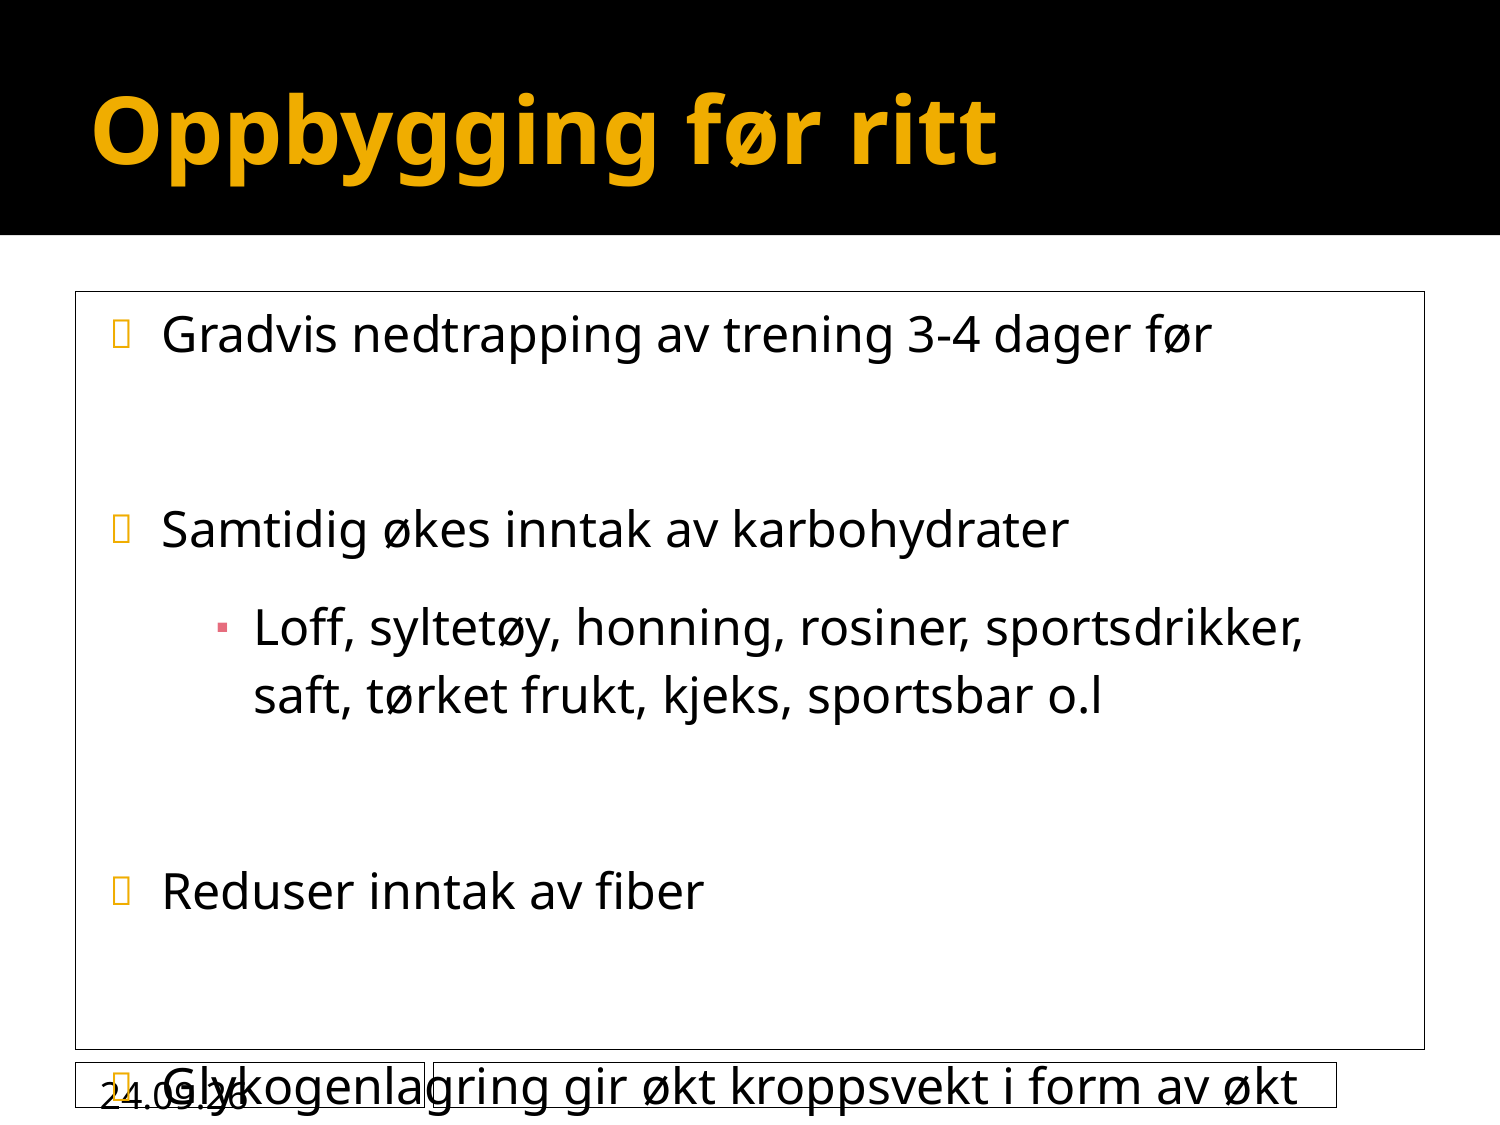

# Oppbygging før ritt
Gradvis nedtrapping av trening 3-4 dager før
Samtidig økes inntak av karbohydrater
Loff, syltetøy, honning, rosiner, sportsdrikker, saft, tørket frukt, kjeks, sportsbar o.l
Reduser inntak av fiber
Glykogenlagring gir økt kroppsvekt i form av økt muskelglykogen og væske i kroppen